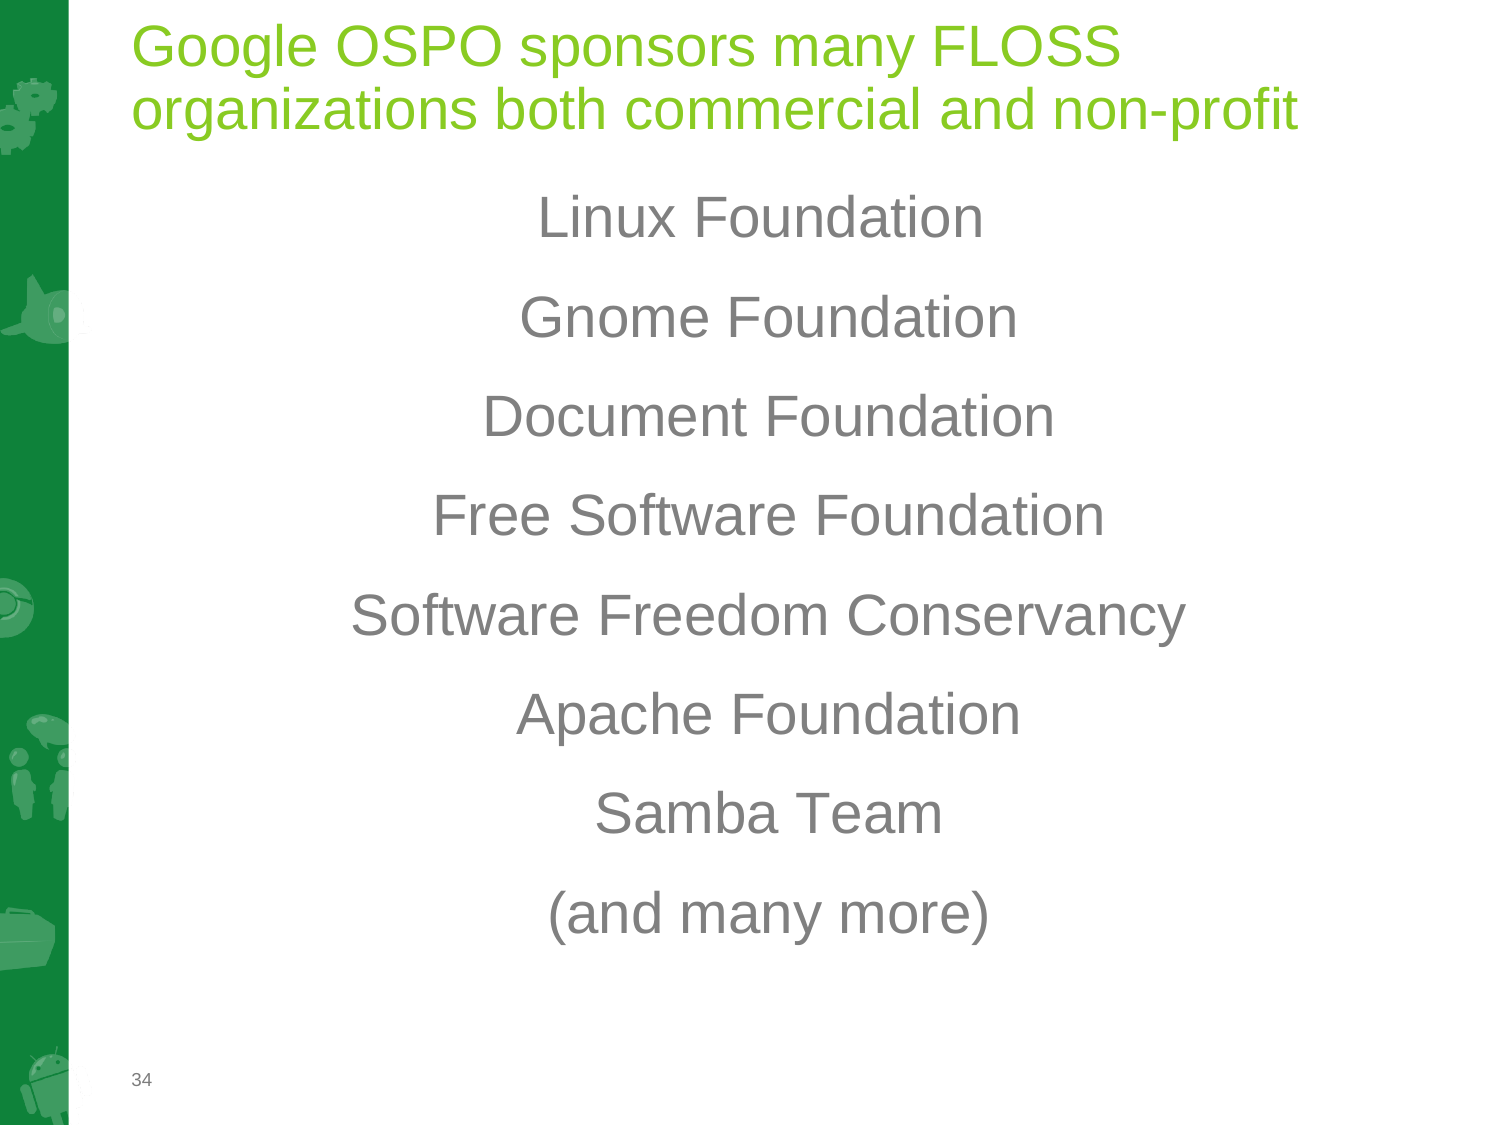

Google OSPO sponsors many FLOSS organizations both commercial and non-profit
Linux Foundation
Gnome Foundation
Document Foundation
Free Software Foundation
Software Freedom Conservancy
Apache Foundation
Samba Team
(and many more)